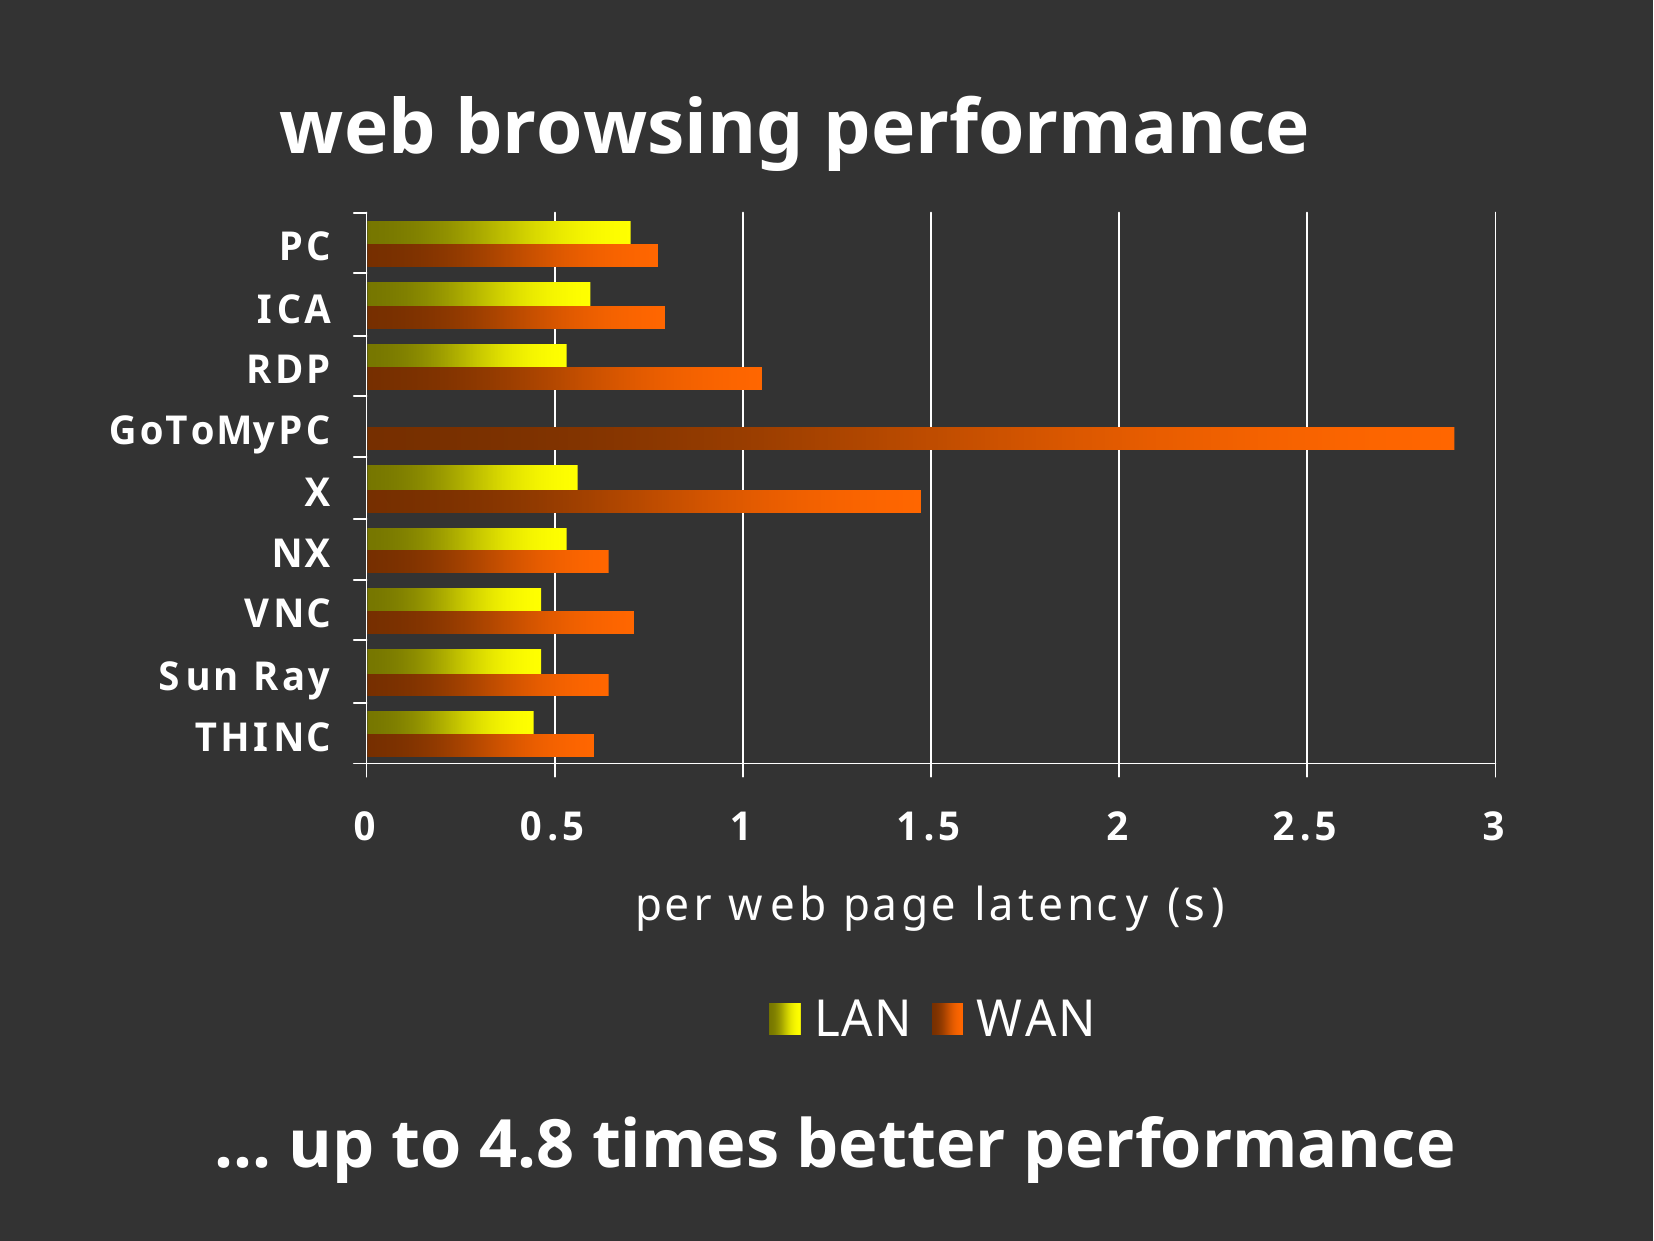

web browsing performance
# ... up to 4.8 times better performance